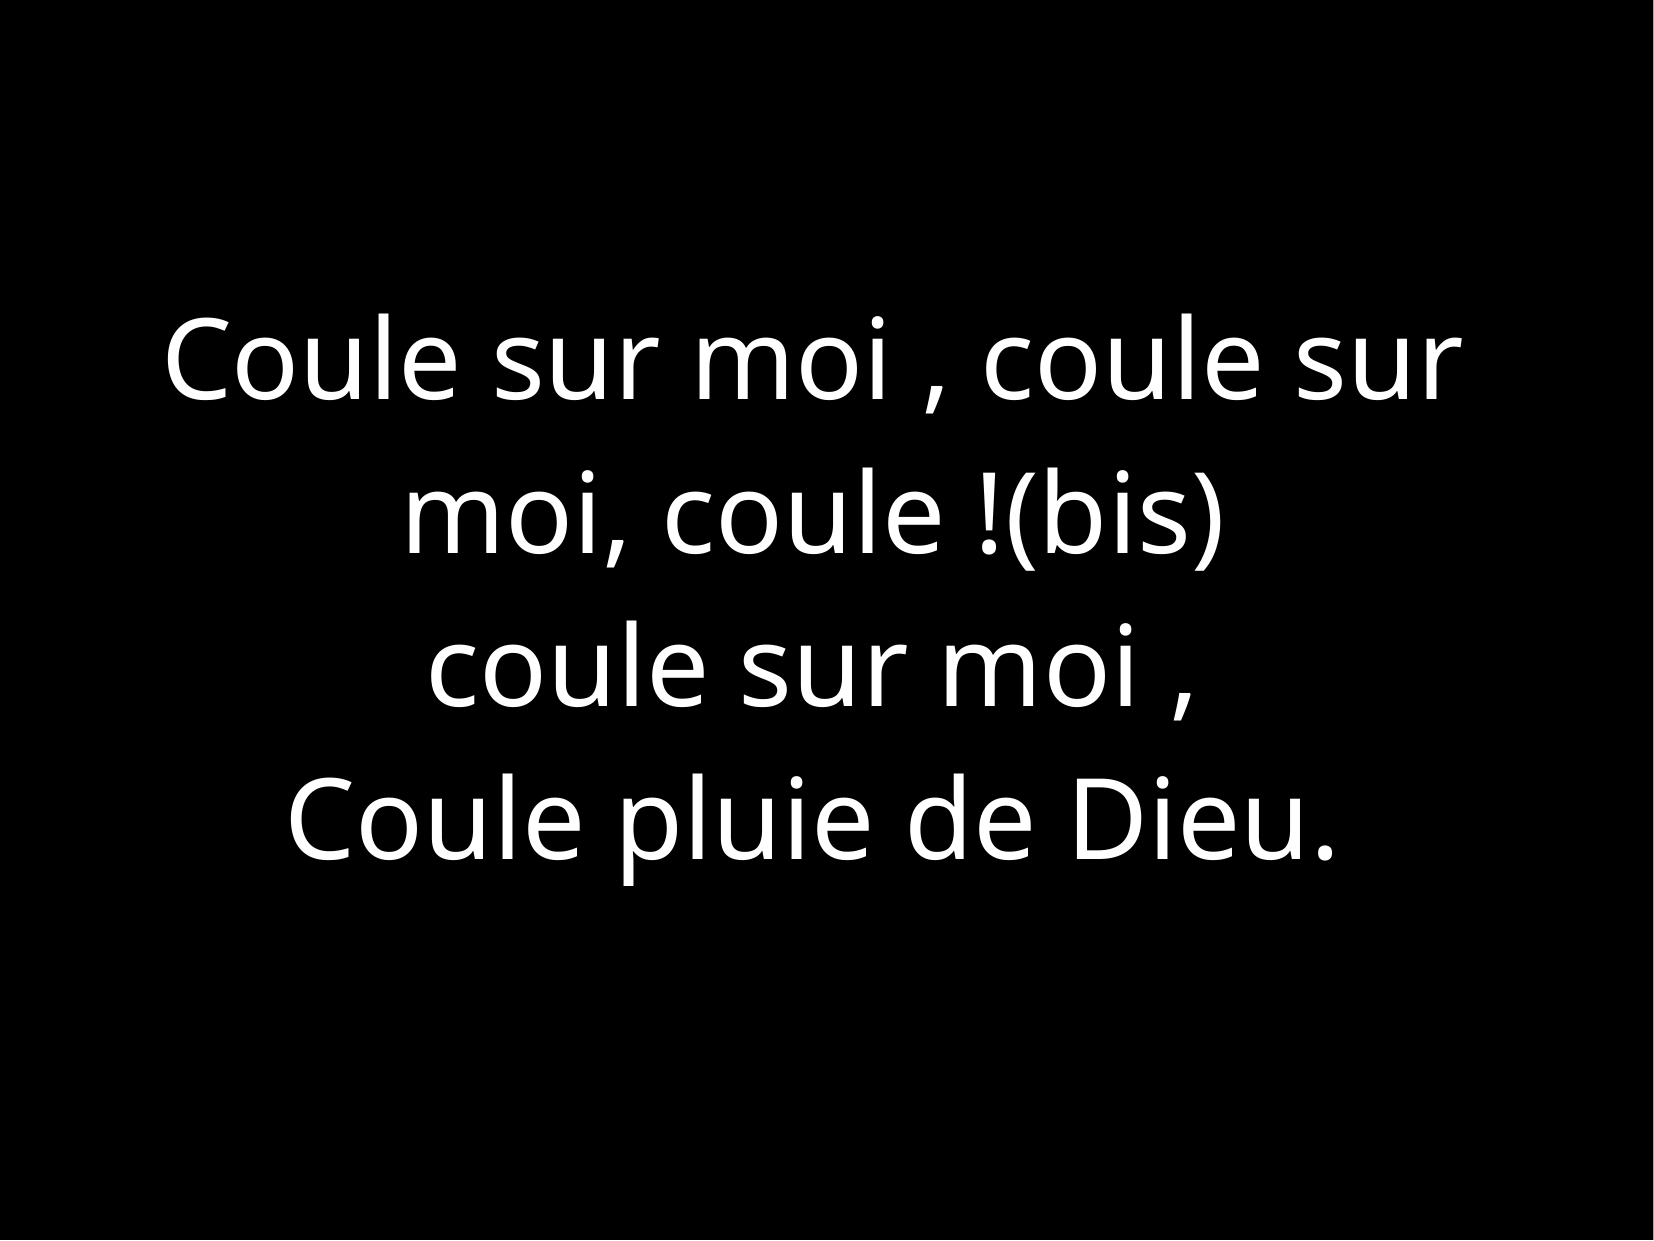

# Coule sur moi , coule sur moi, coule !(bis)
coule sur moi ,
Coule pluie de Dieu.